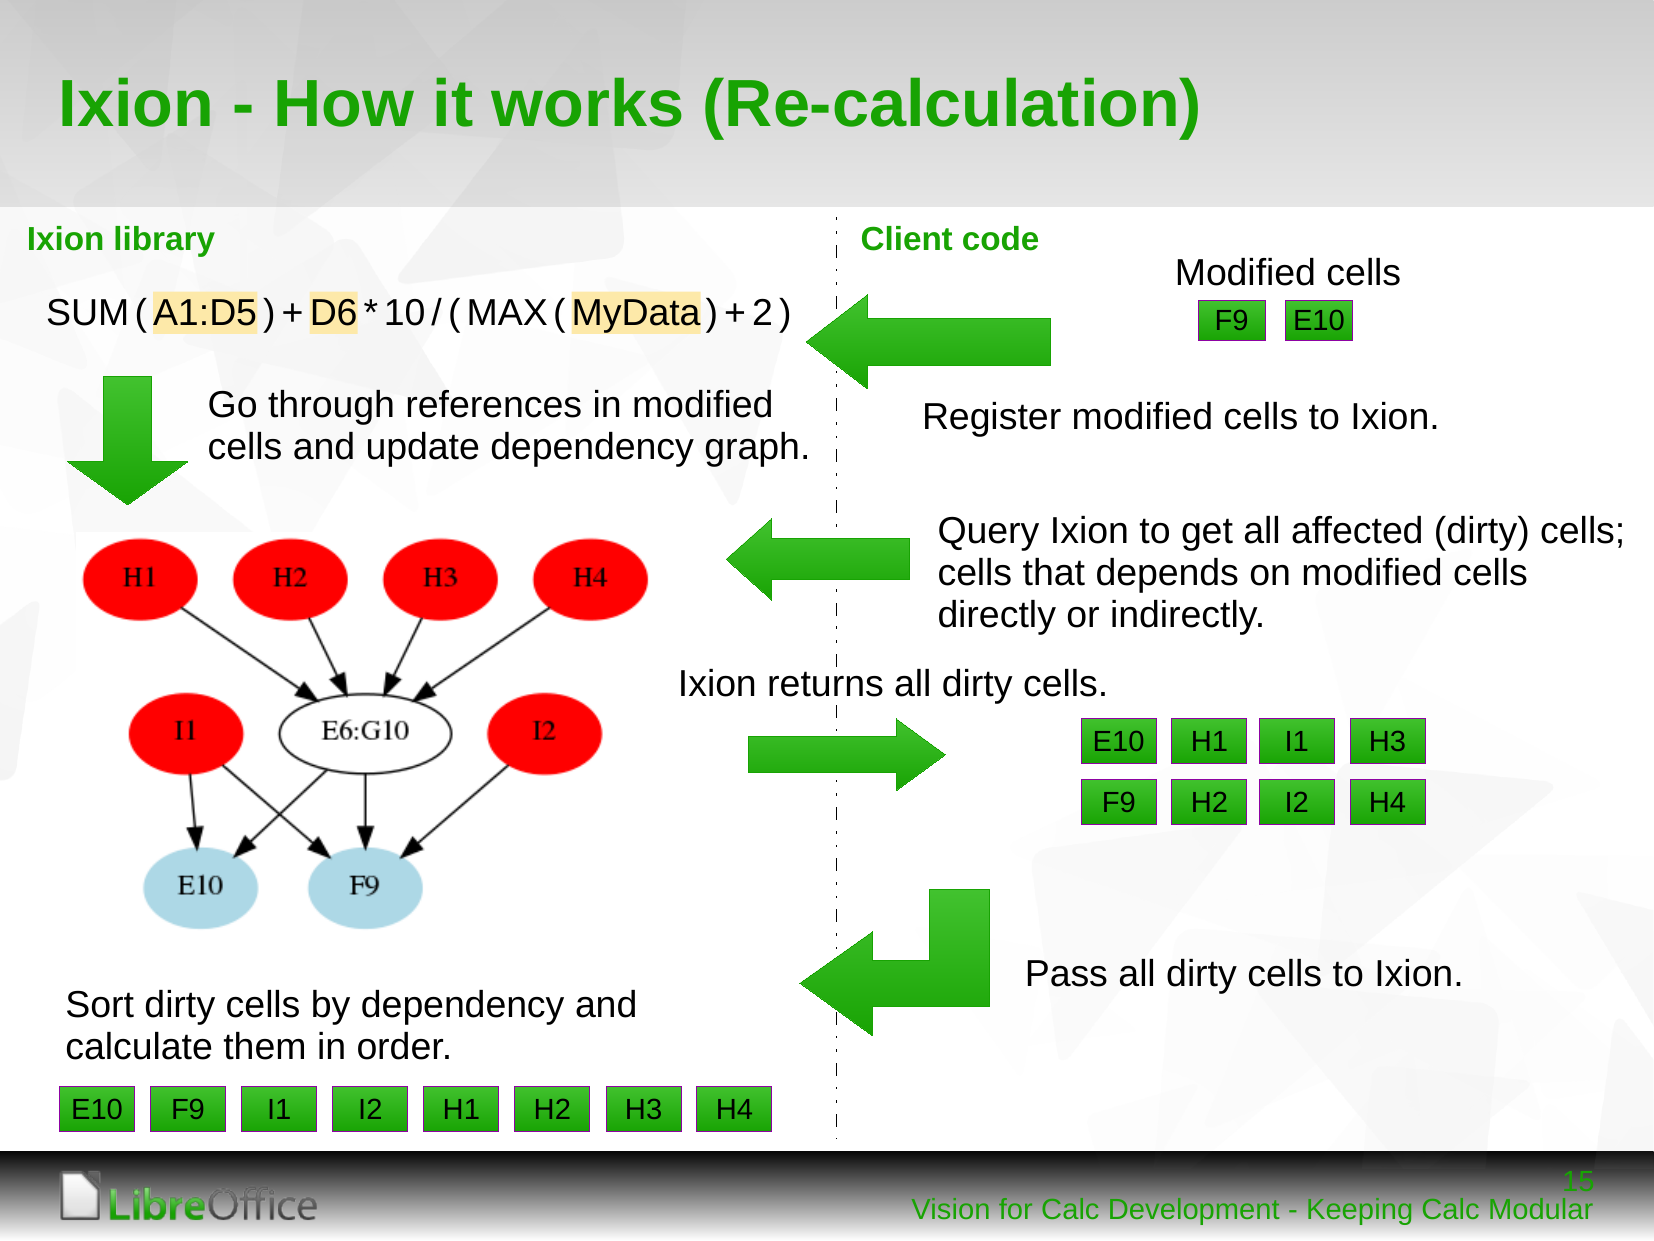

# Ixion - How it works (Re-calculation)
Ixion library
Client code
Modified cells
F9
E10
SUM
(
A1:D5
)
+
D6
*
10
/
(
MAX
(
MyData
)
+
2
)
Go through references in modified cells and update dependency graph.
Register modified cells to Ixion.
Query Ixion to get all affected (dirty) cells; cells that depends on modified cells directly or indirectly.
Ixion returns all dirty cells.
E10
H1
I1
H3
F9
H2
I2
H4
Pass all dirty cells to Ixion.
Sort dirty cells by dependency and calculate them in order.
E10
F9
I1
I2
H1
H2
H3
H4
15
Vision for Calc Development - Keeping Calc Modular